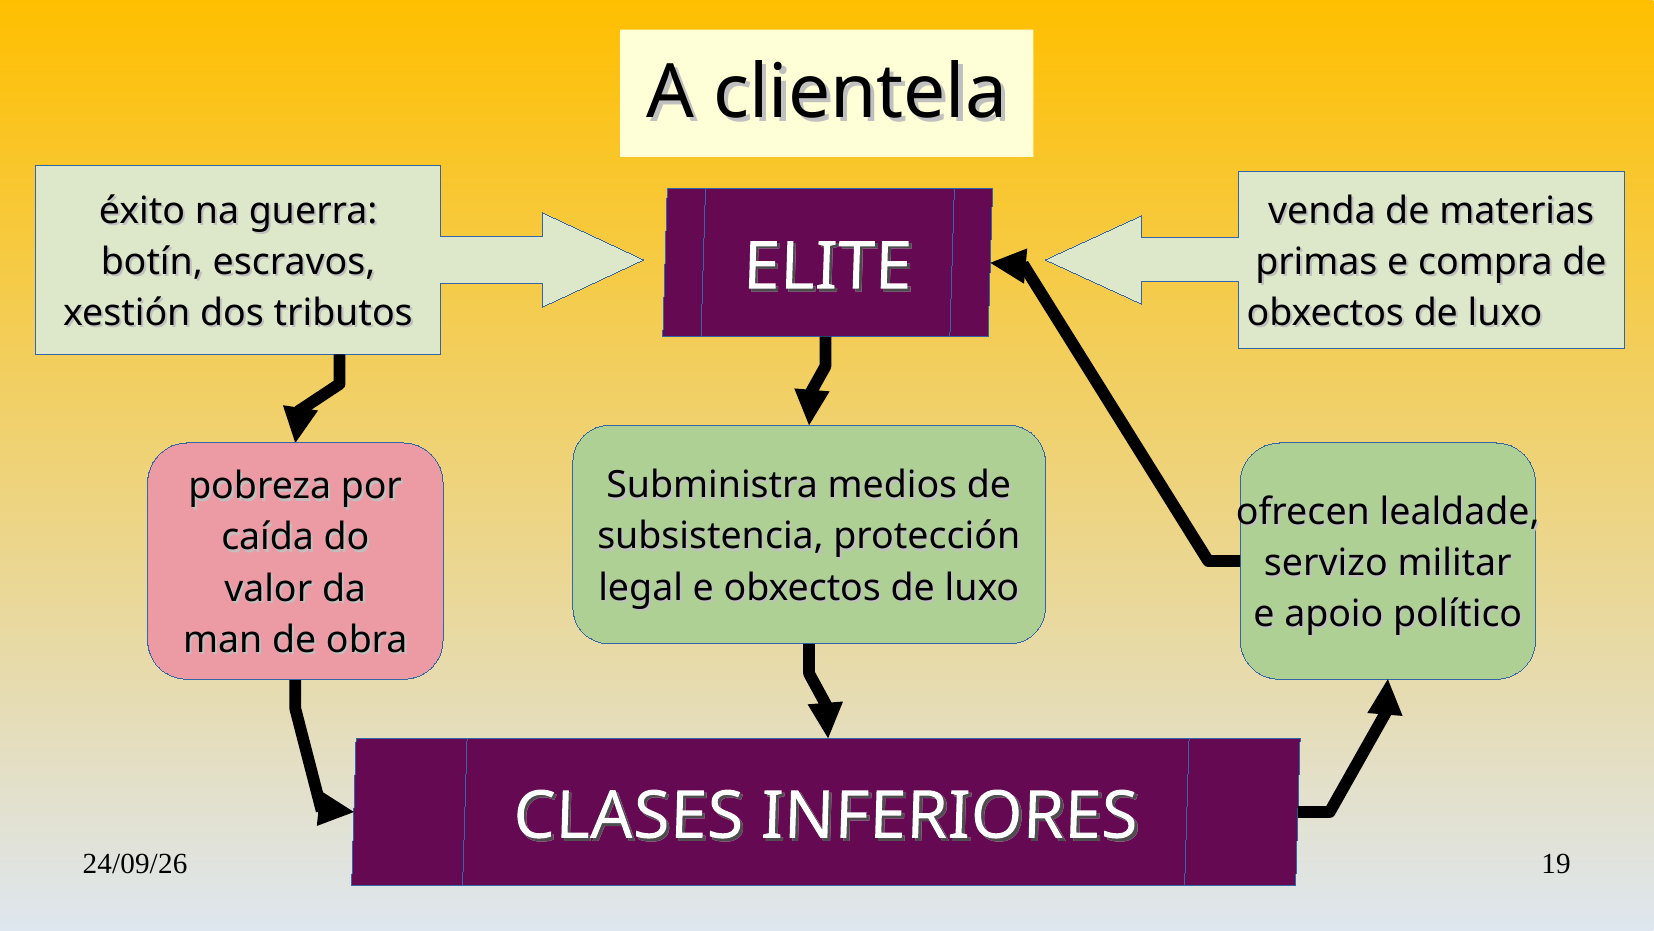

A clientela
éxito na guerra:
botín, escravos,
xestión dos tributos
venda de materias
primas e compra de
obxectos de luxo
ELITE
Subministra medios de
subsistencia, protección
legal e obxectos de luxo
pobreza por
rebaixa do
valor da
man de obra
pobreza por
caída do
valor da
man de obra
ofrecen lealdade,
servizo militar
e apoio político
CLASES INFERIORES
19